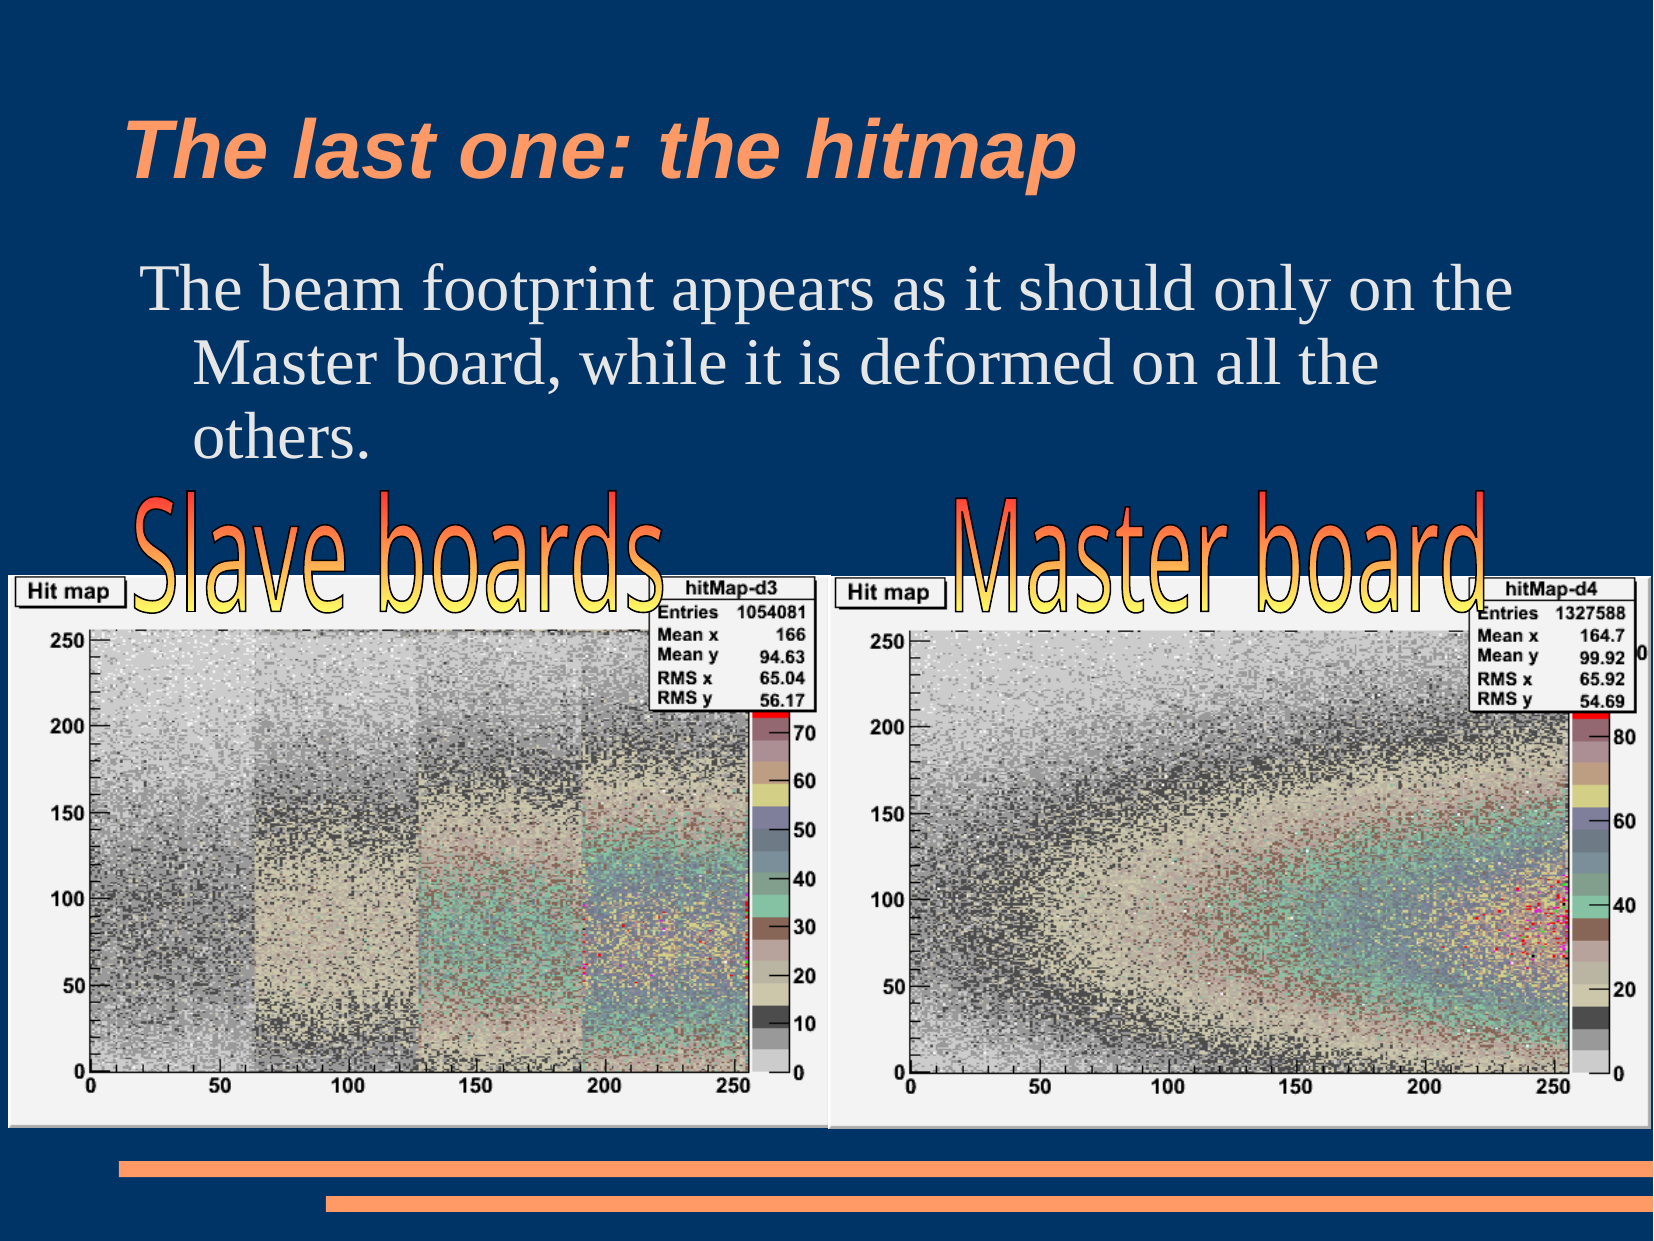

# The last one: the hitmap
The beam footprint appears as it should only on the Master board, while it is deformed on all the others.
Slave boards
Master board